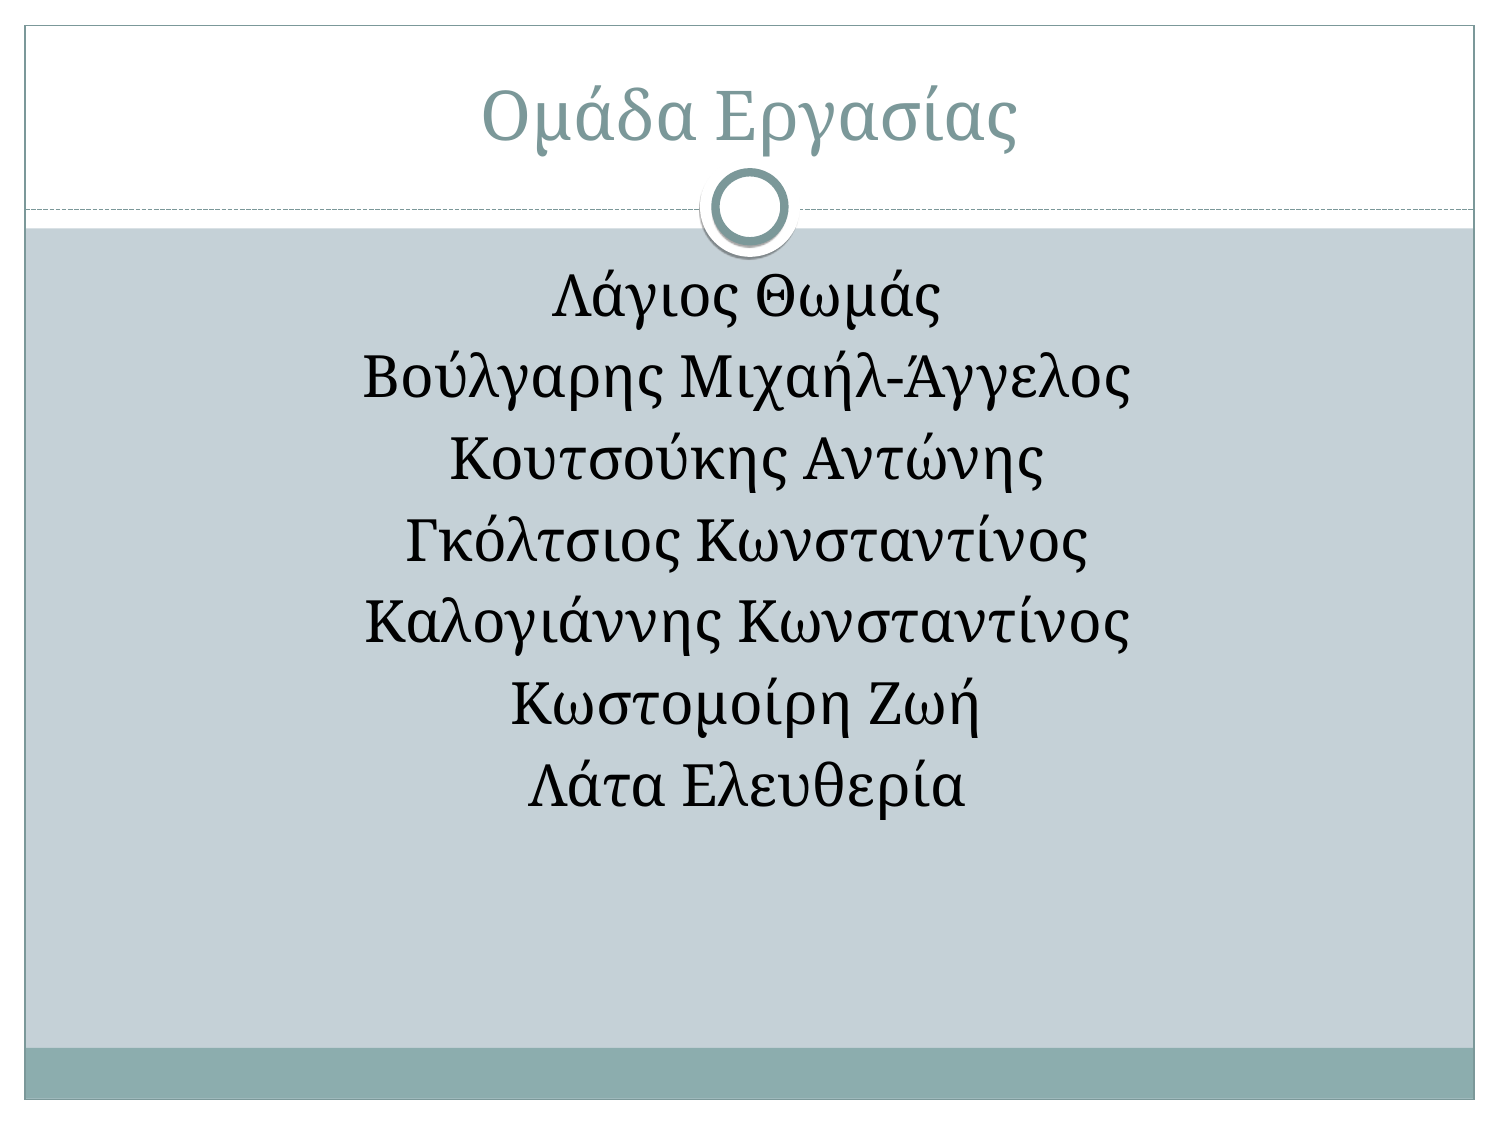

# Ομάδα Εργασίας
Λάγιος Θωμάς
Βούλγαρης Μιχαήλ-Άγγελος
Κουτσούκης Αντώνης
Γκόλτσιος Κωνσταντίνος
Καλογιάννης Κωνσταντίνος
Κωστομοίρη Ζωή
Λάτα Ελευθερία